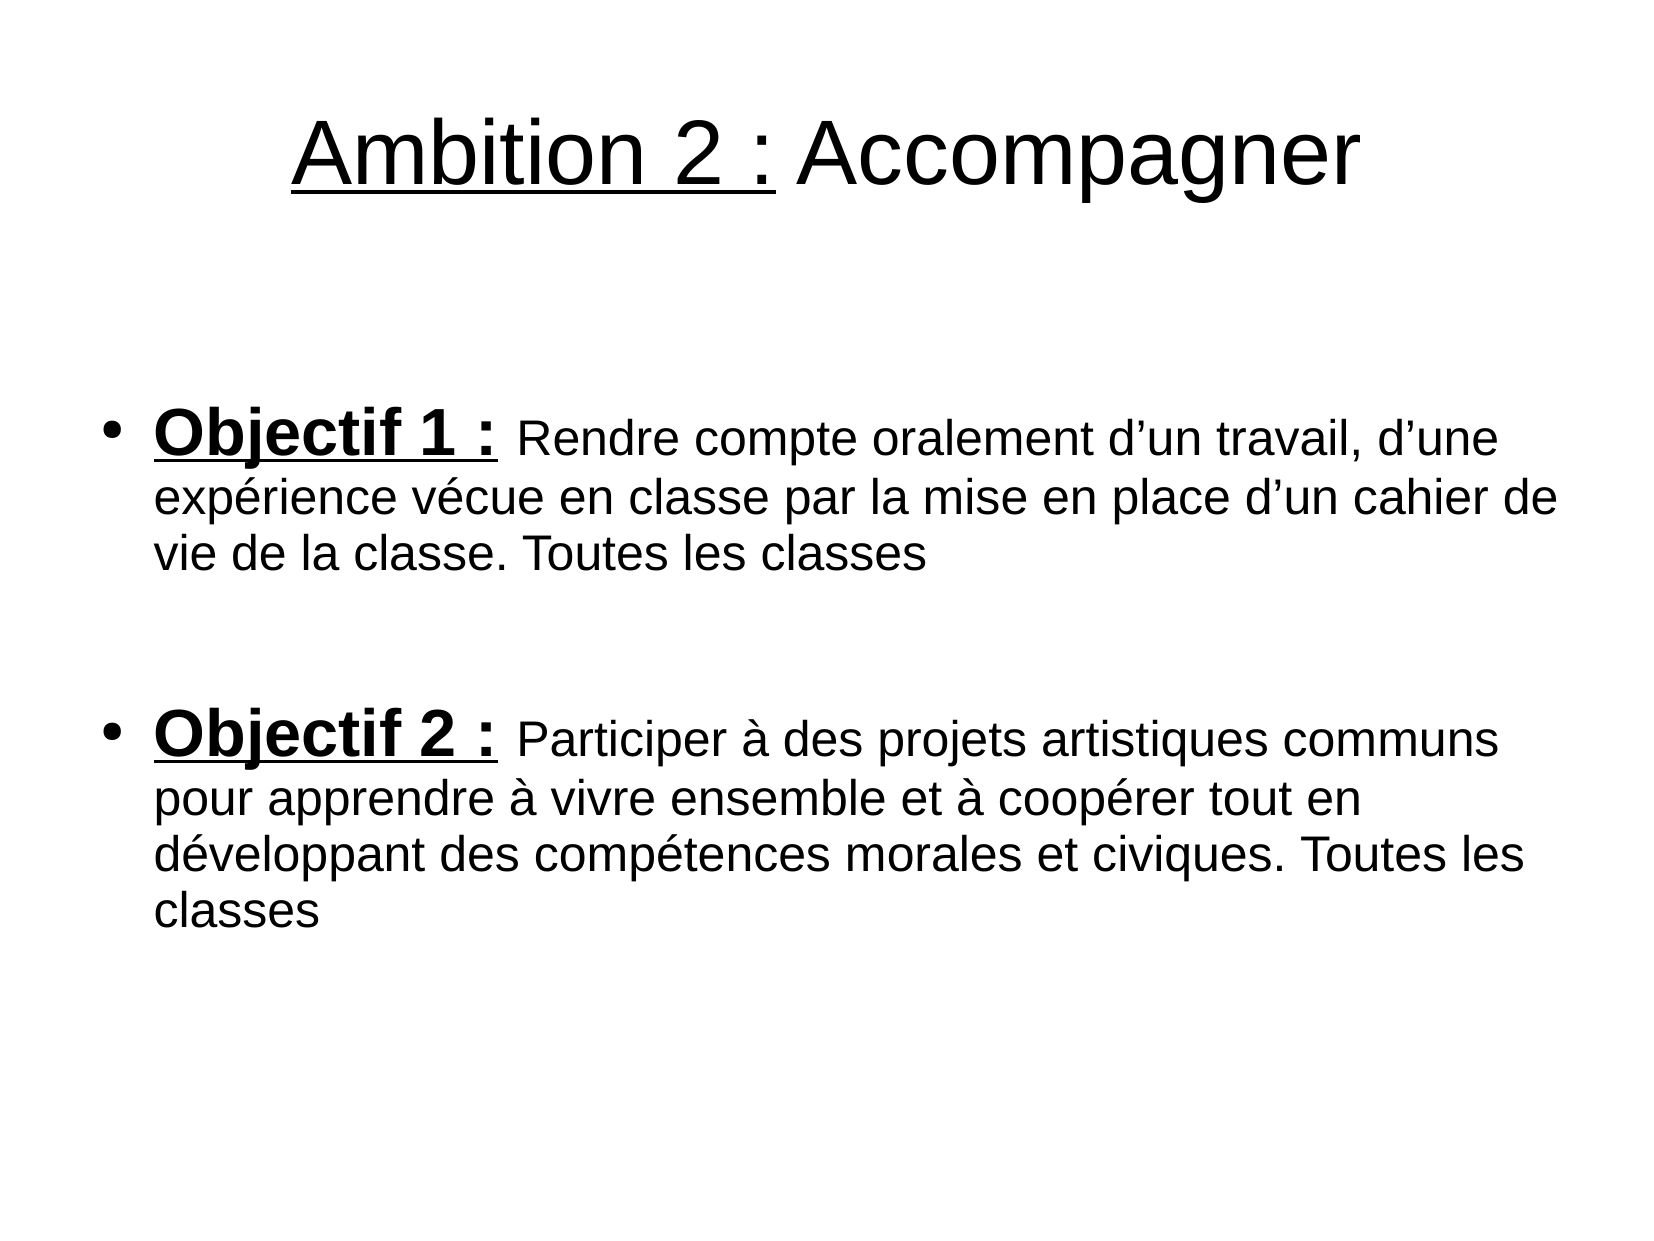

# Ambition 2 : Accompagner
Objectif 1 : Rendre compte oralement d’un travail, d’une expérience vécue en classe par la mise en place d’un cahier de vie de la classe. Toutes les classes
Objectif 2 : Participer à des projets artistiques communs pour apprendre à vivre ensemble et à coopérer tout en développant des compétences morales et civiques. Toutes les classes